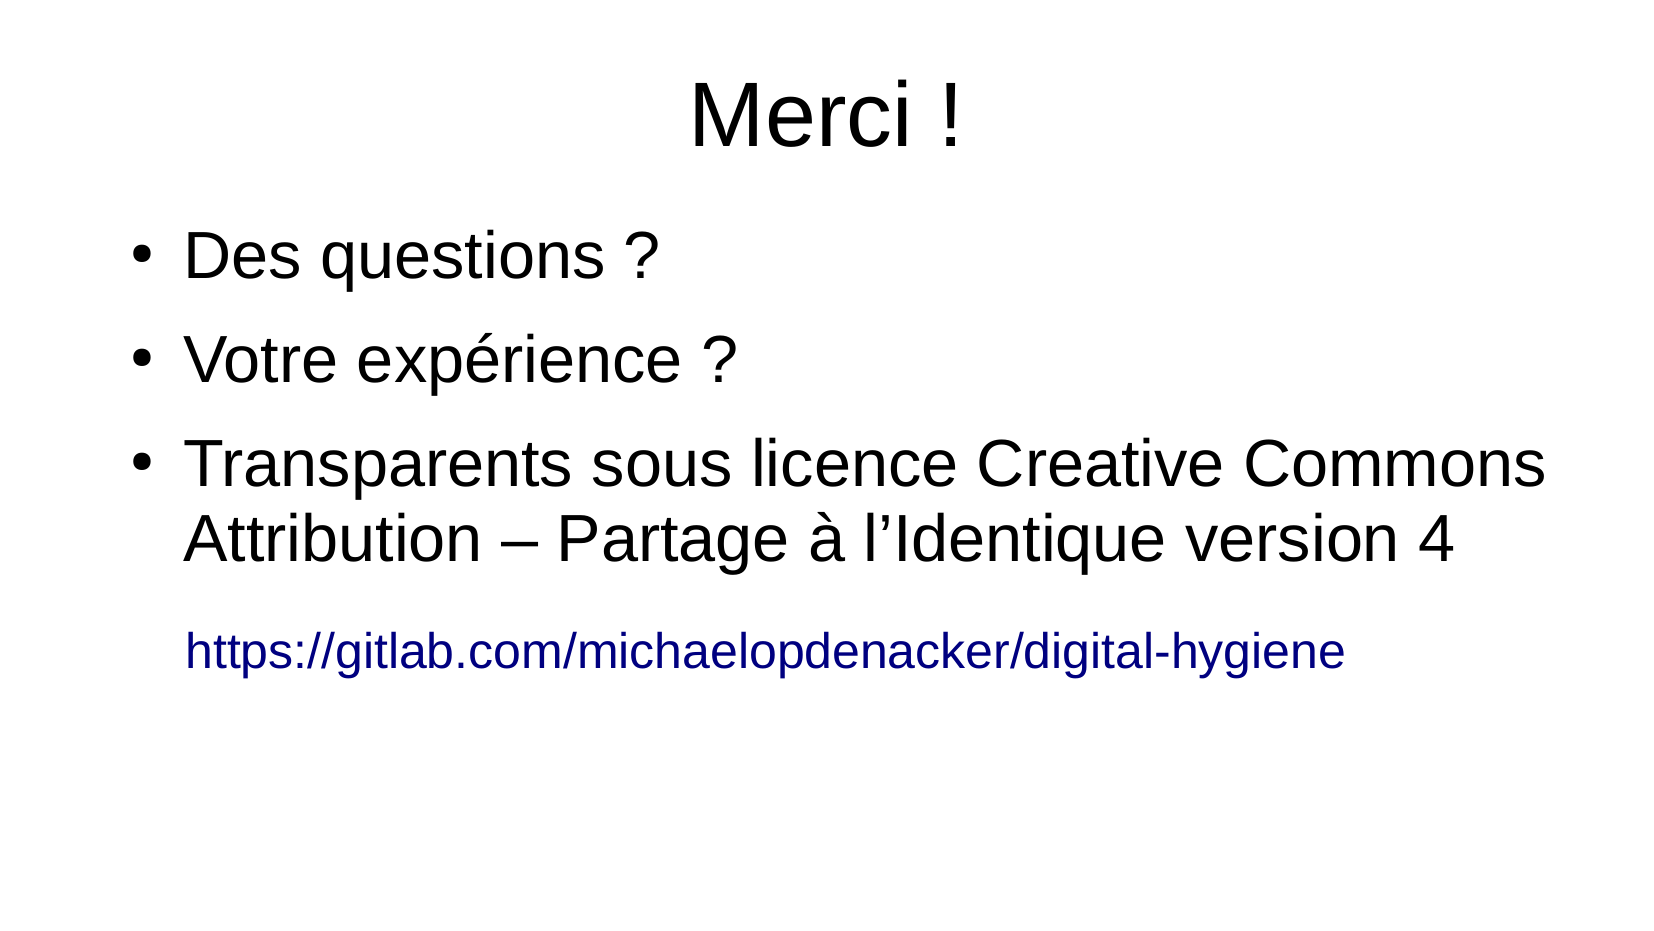

# Merci !
Des questions ?
Votre expérience ?
Transparents sous licence Creative Commons Attribution – Partage à l’Identique version 4
https://gitlab.com/michaelopdenacker/digital-hygiene